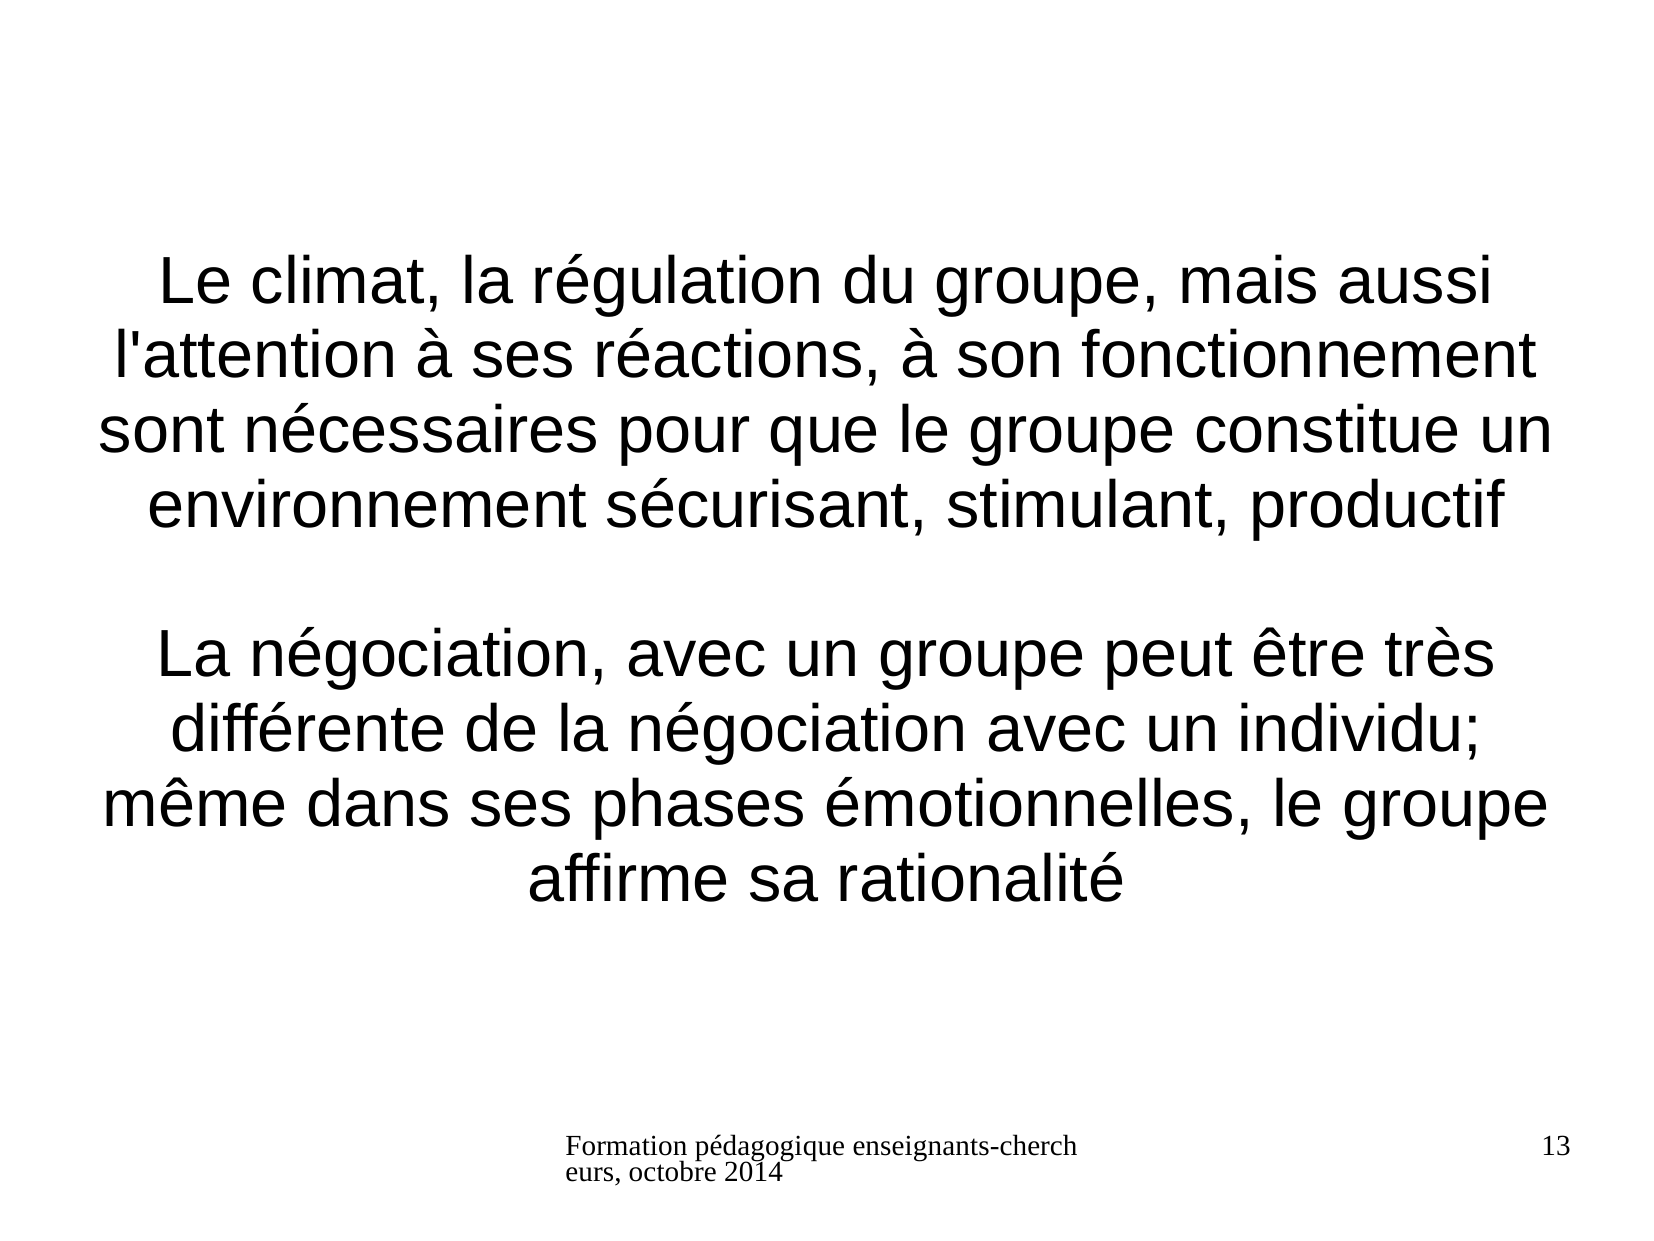

# Le climat, la régulation du groupe, mais aussi l'attention à ses réactions, à son fonctionnement sont nécessaires pour que le groupe constitue un environnement sécurisant, stimulant, productif
La négociation, avec un groupe peut être très différente de la négociation avec un individu; même dans ses phases émotionnelles, le groupe affirme sa rationalité
Formation pédagogique enseignants-chercheurs, octobre 2014
13